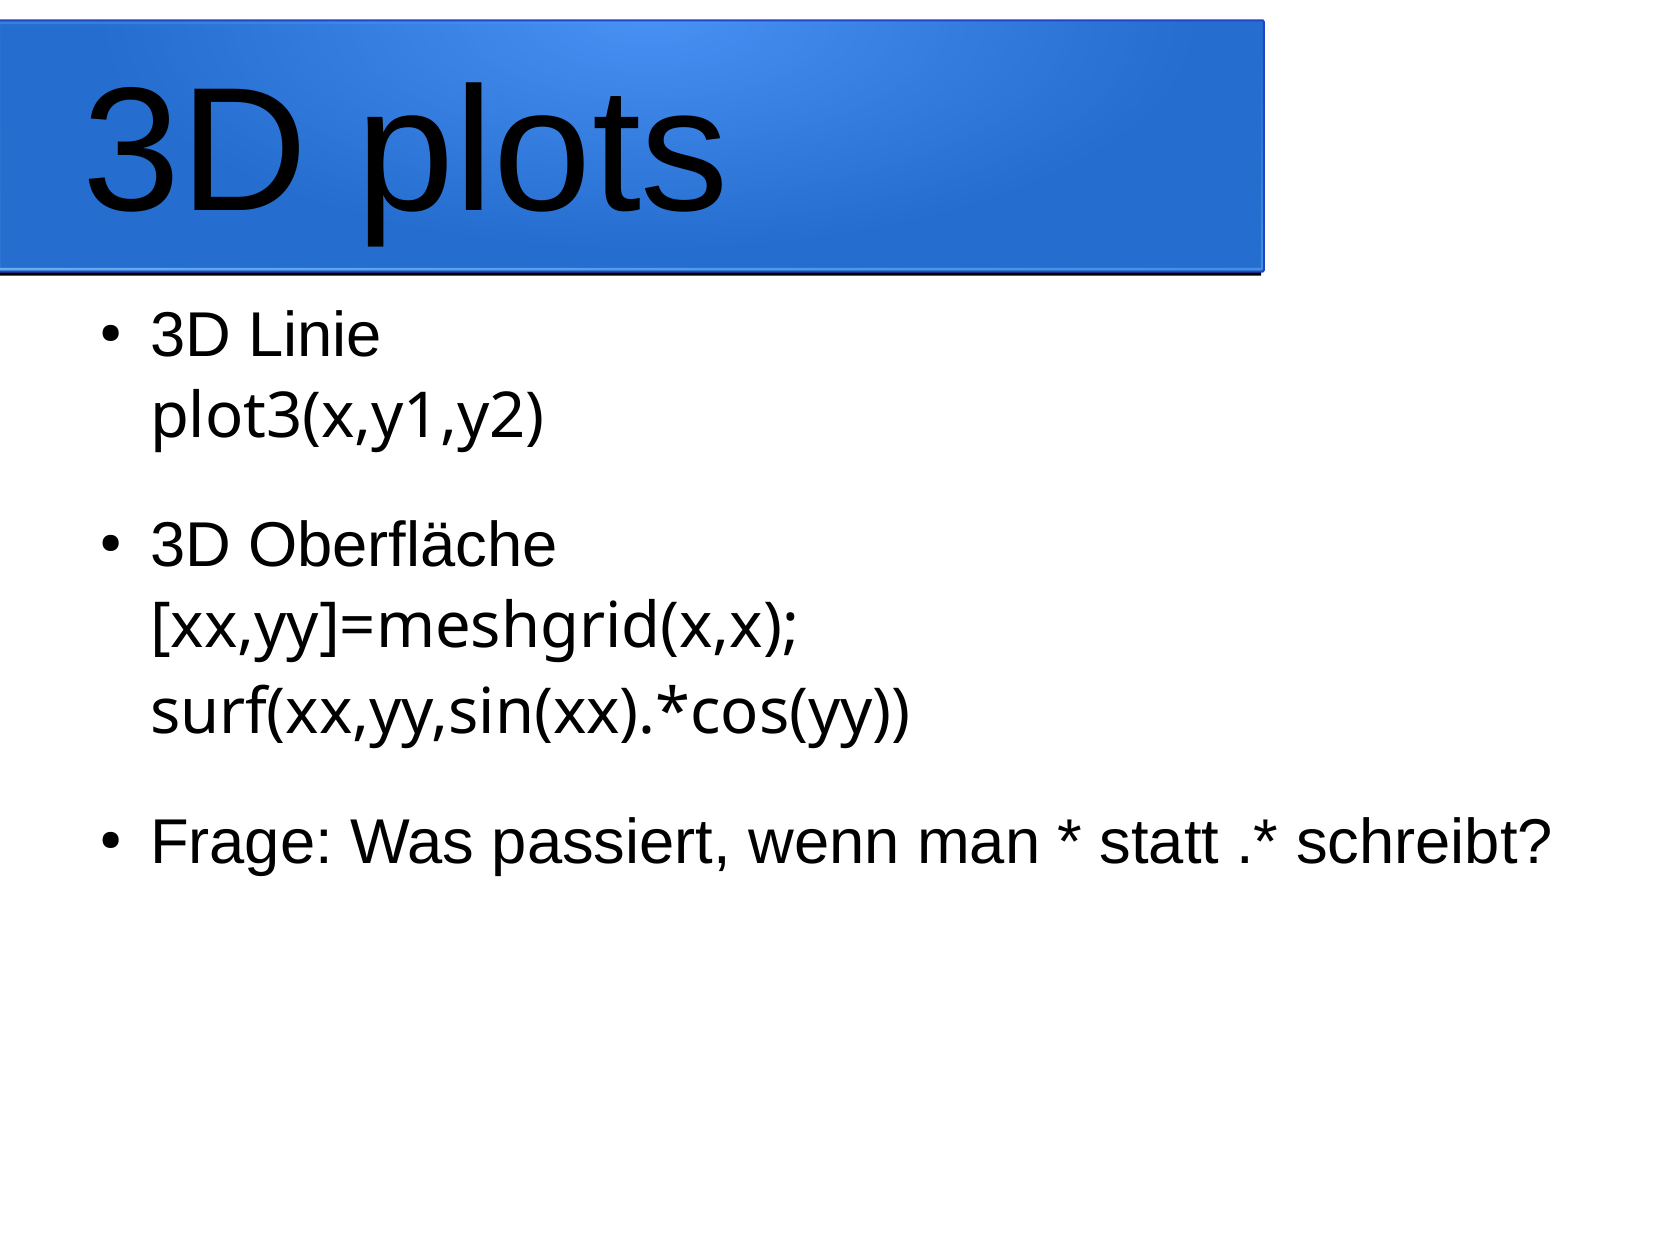

# 3D plots
3D Linie
plot3(x,y1,y2)
3D Oberfläche
[xx,yy]=meshgrid(x,x);
surf(xx,yy,sin(xx).*cos(yy))
Frage: Was passiert, wenn man * statt .* schreibt?